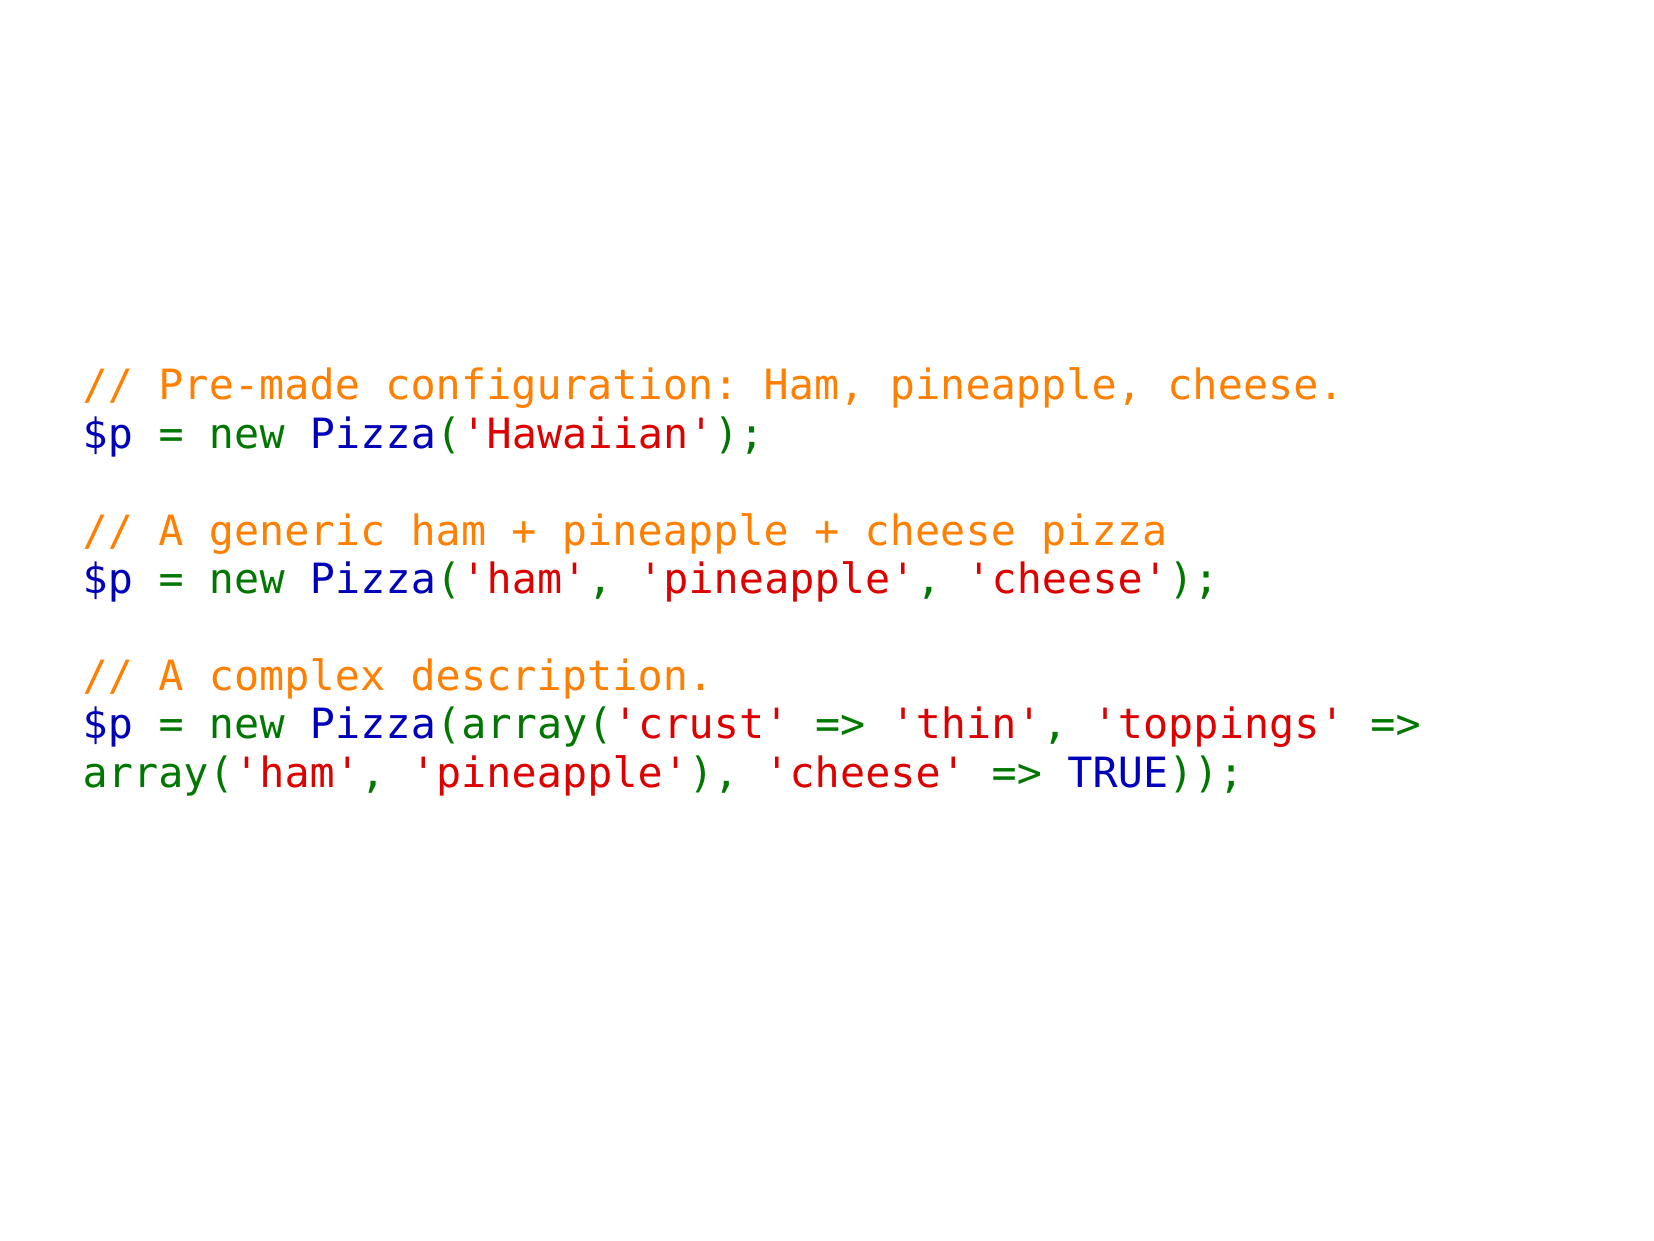

# // Pre-made configuration: Ham, pineapple, cheese. $p = new Pizza('Hawaiian');
// A generic ham + pineapple + cheese pizza
$p = new Pizza('ham', 'pineapple', 'cheese');
// A complex description.
$p = new Pizza(array('crust' => 'thin', 'toppings' => array('ham', 'pineapple'), 'cheese' => TRUE));